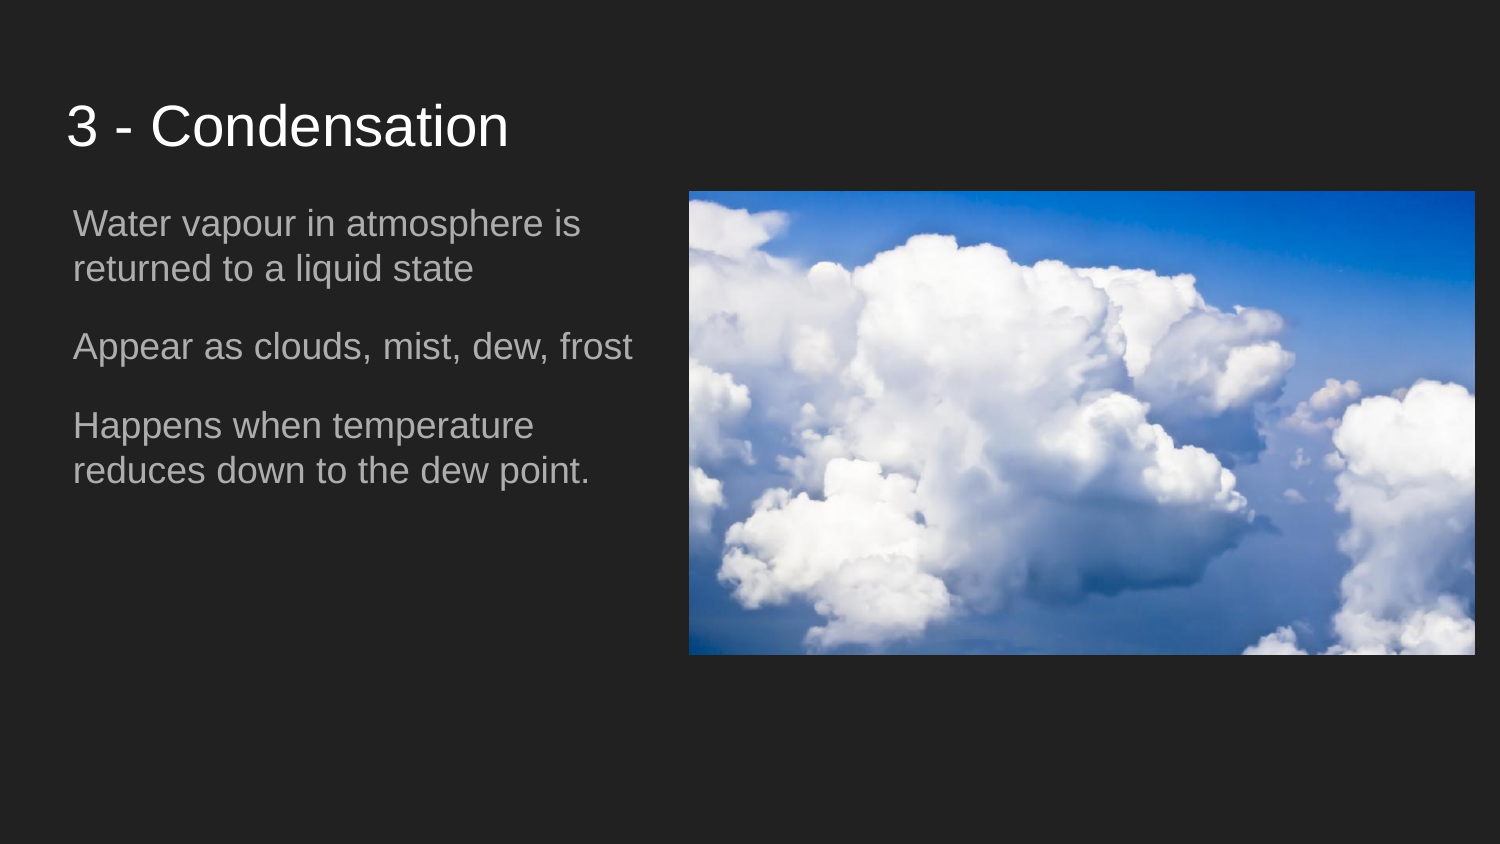

# 3 - Condensation
Water vapour in atmosphere is returned to a liquid state
Appear as clouds, mist, dew, frost
Happens when temperature reduces down to the dew point.